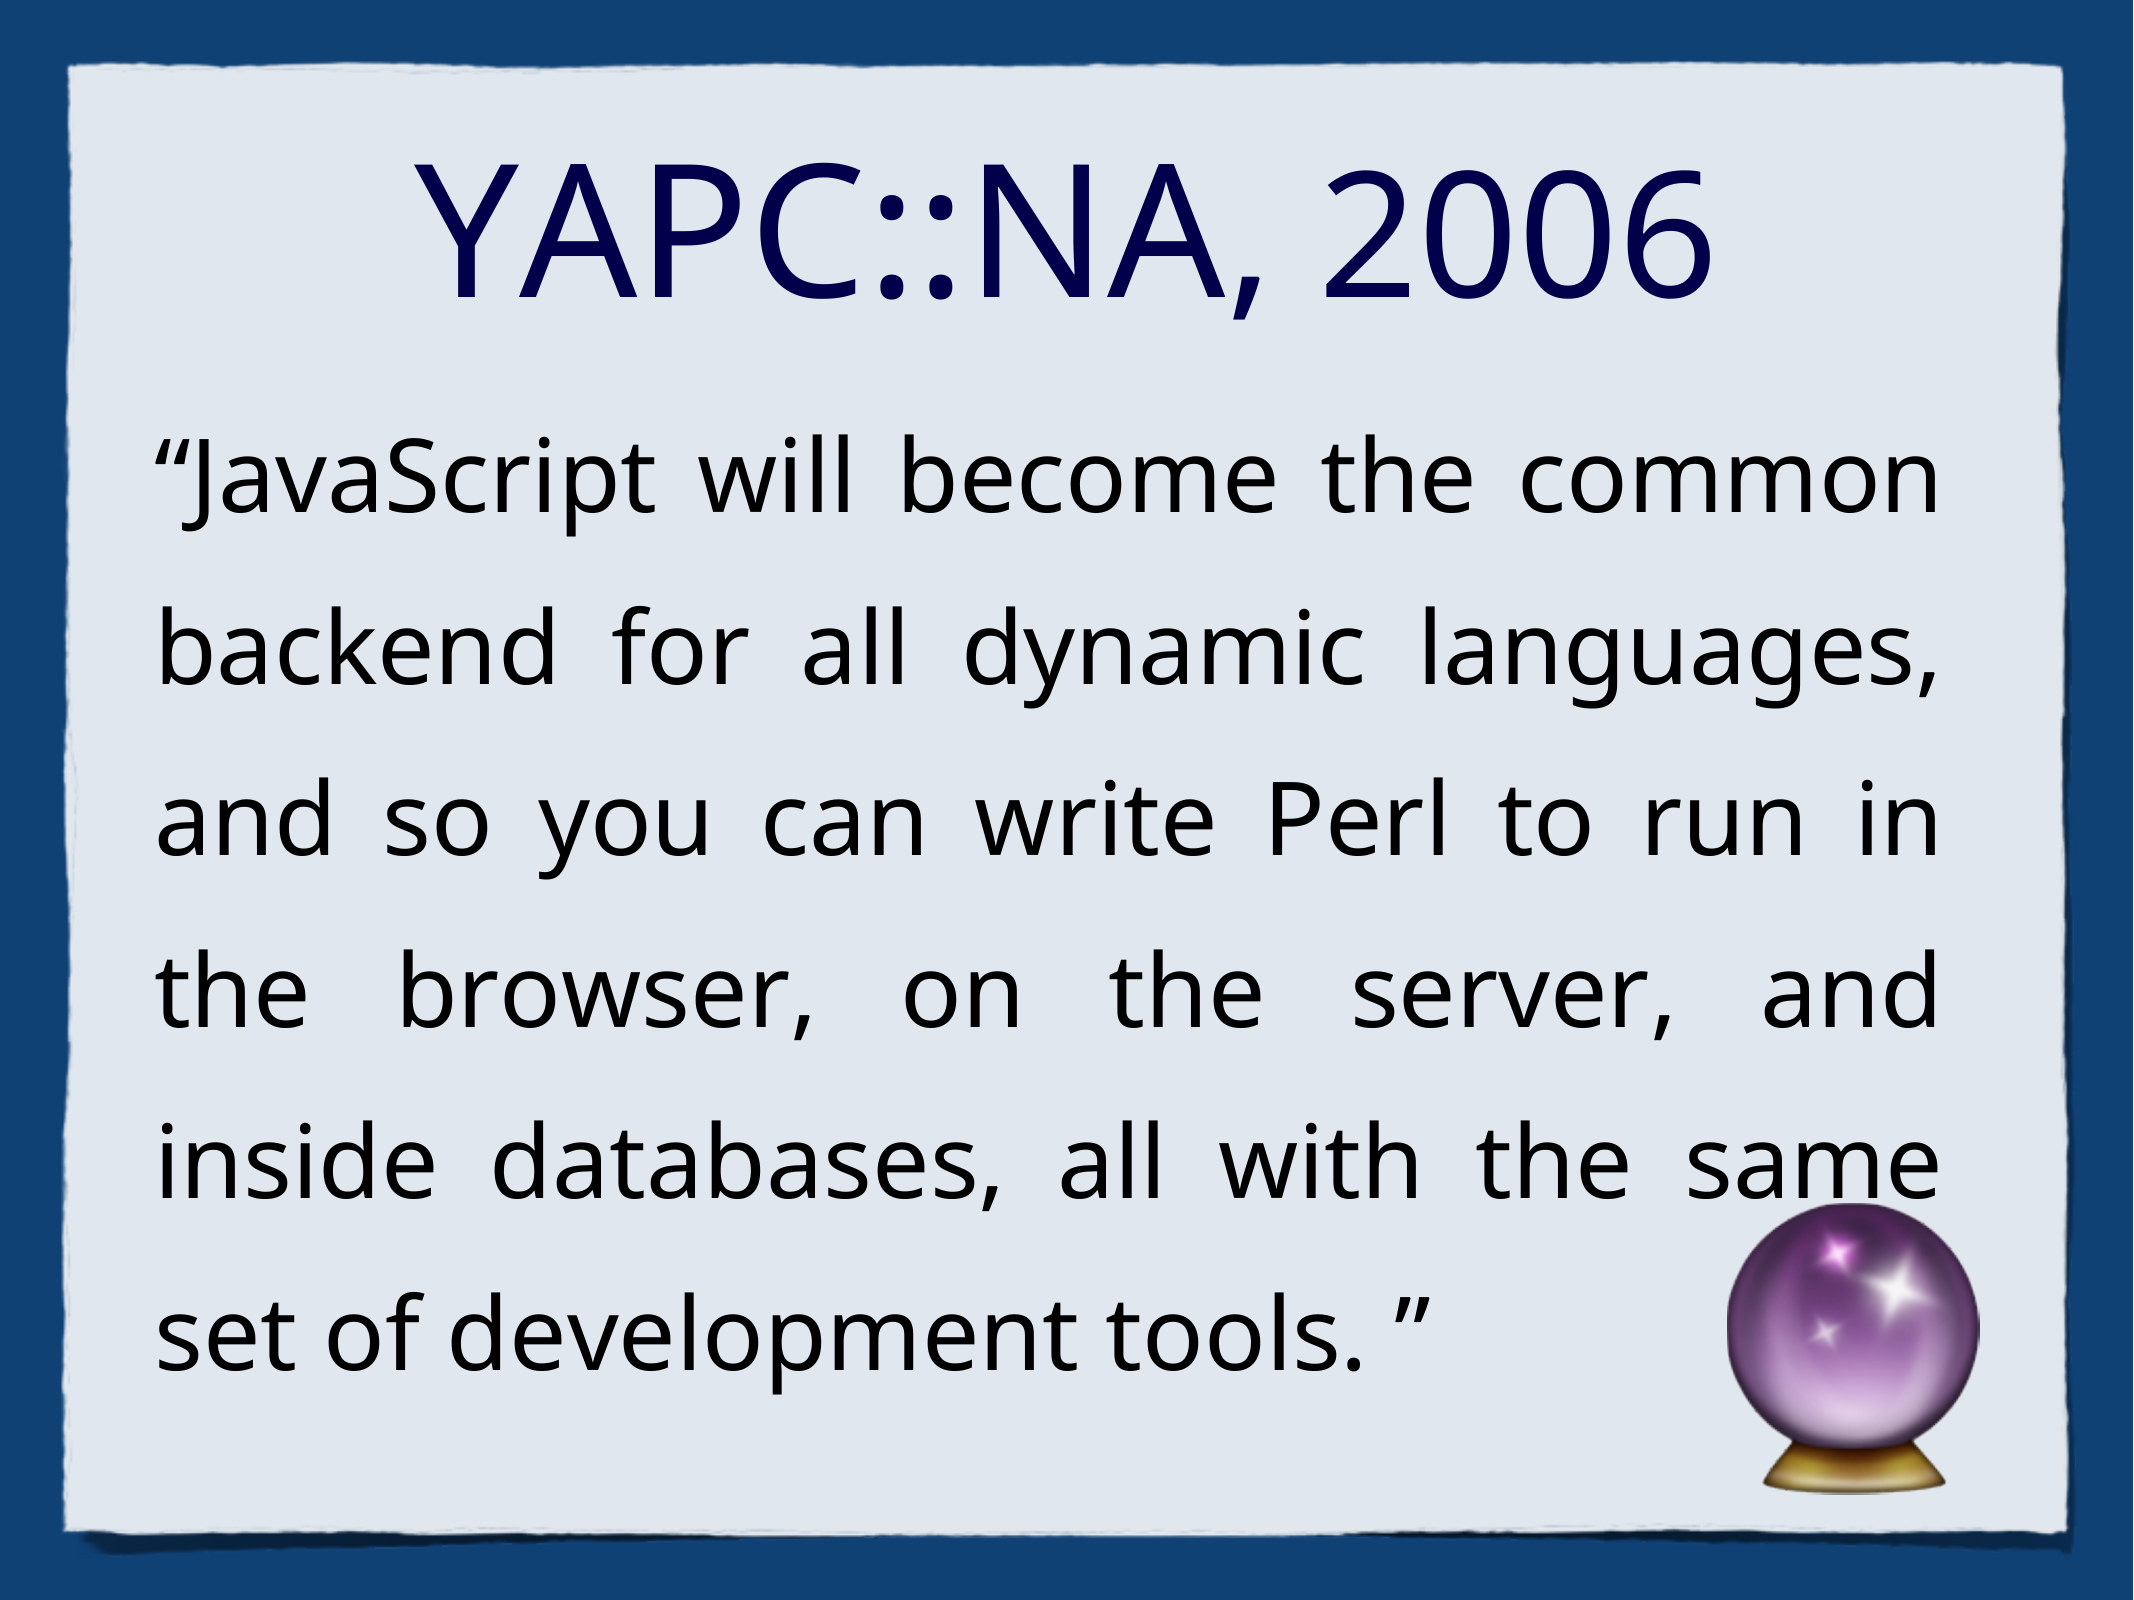

YAPC::NA, 2006
“JavaScript will become the common backend for all dynamic languages, and so you can write Perl to run in the browser, on the server, and inside databases, all with the same set of development tools. ”